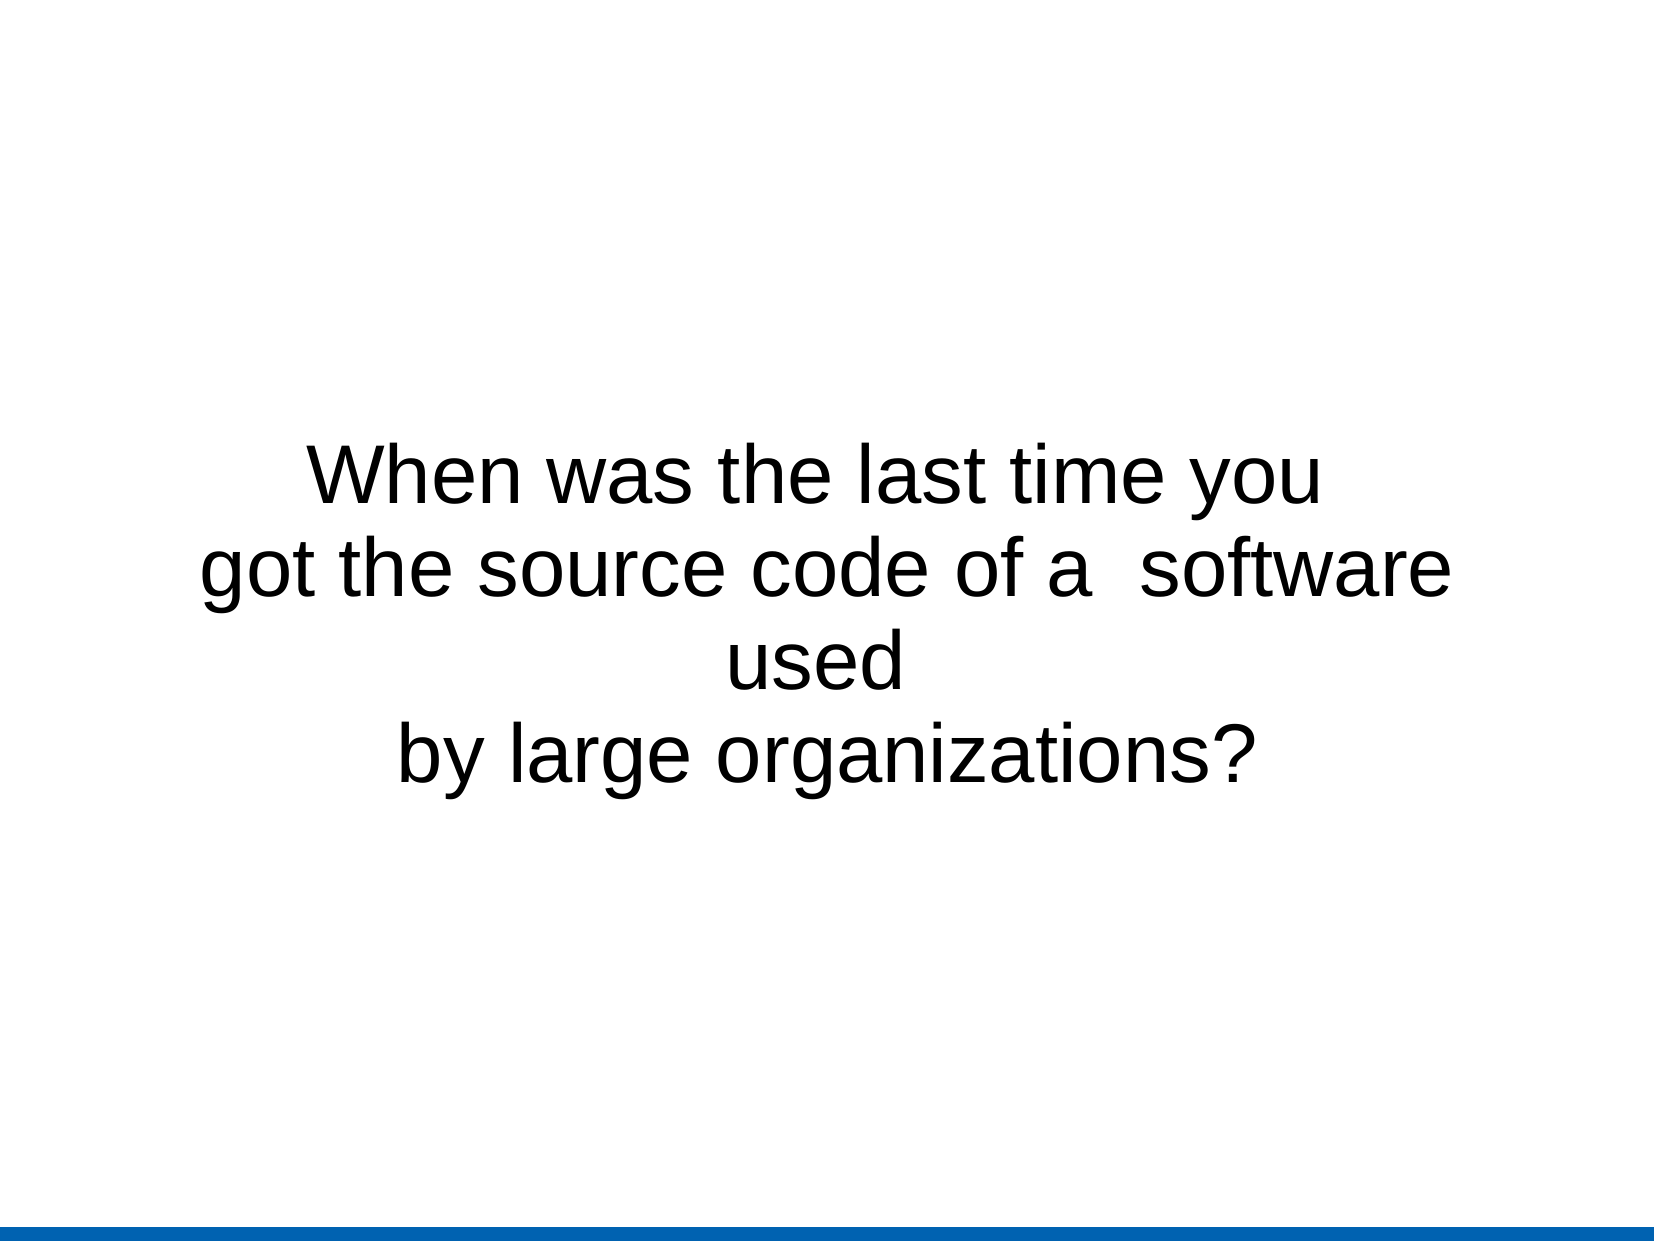

# When was the last time you
got the source code of a software used
by large organizations?